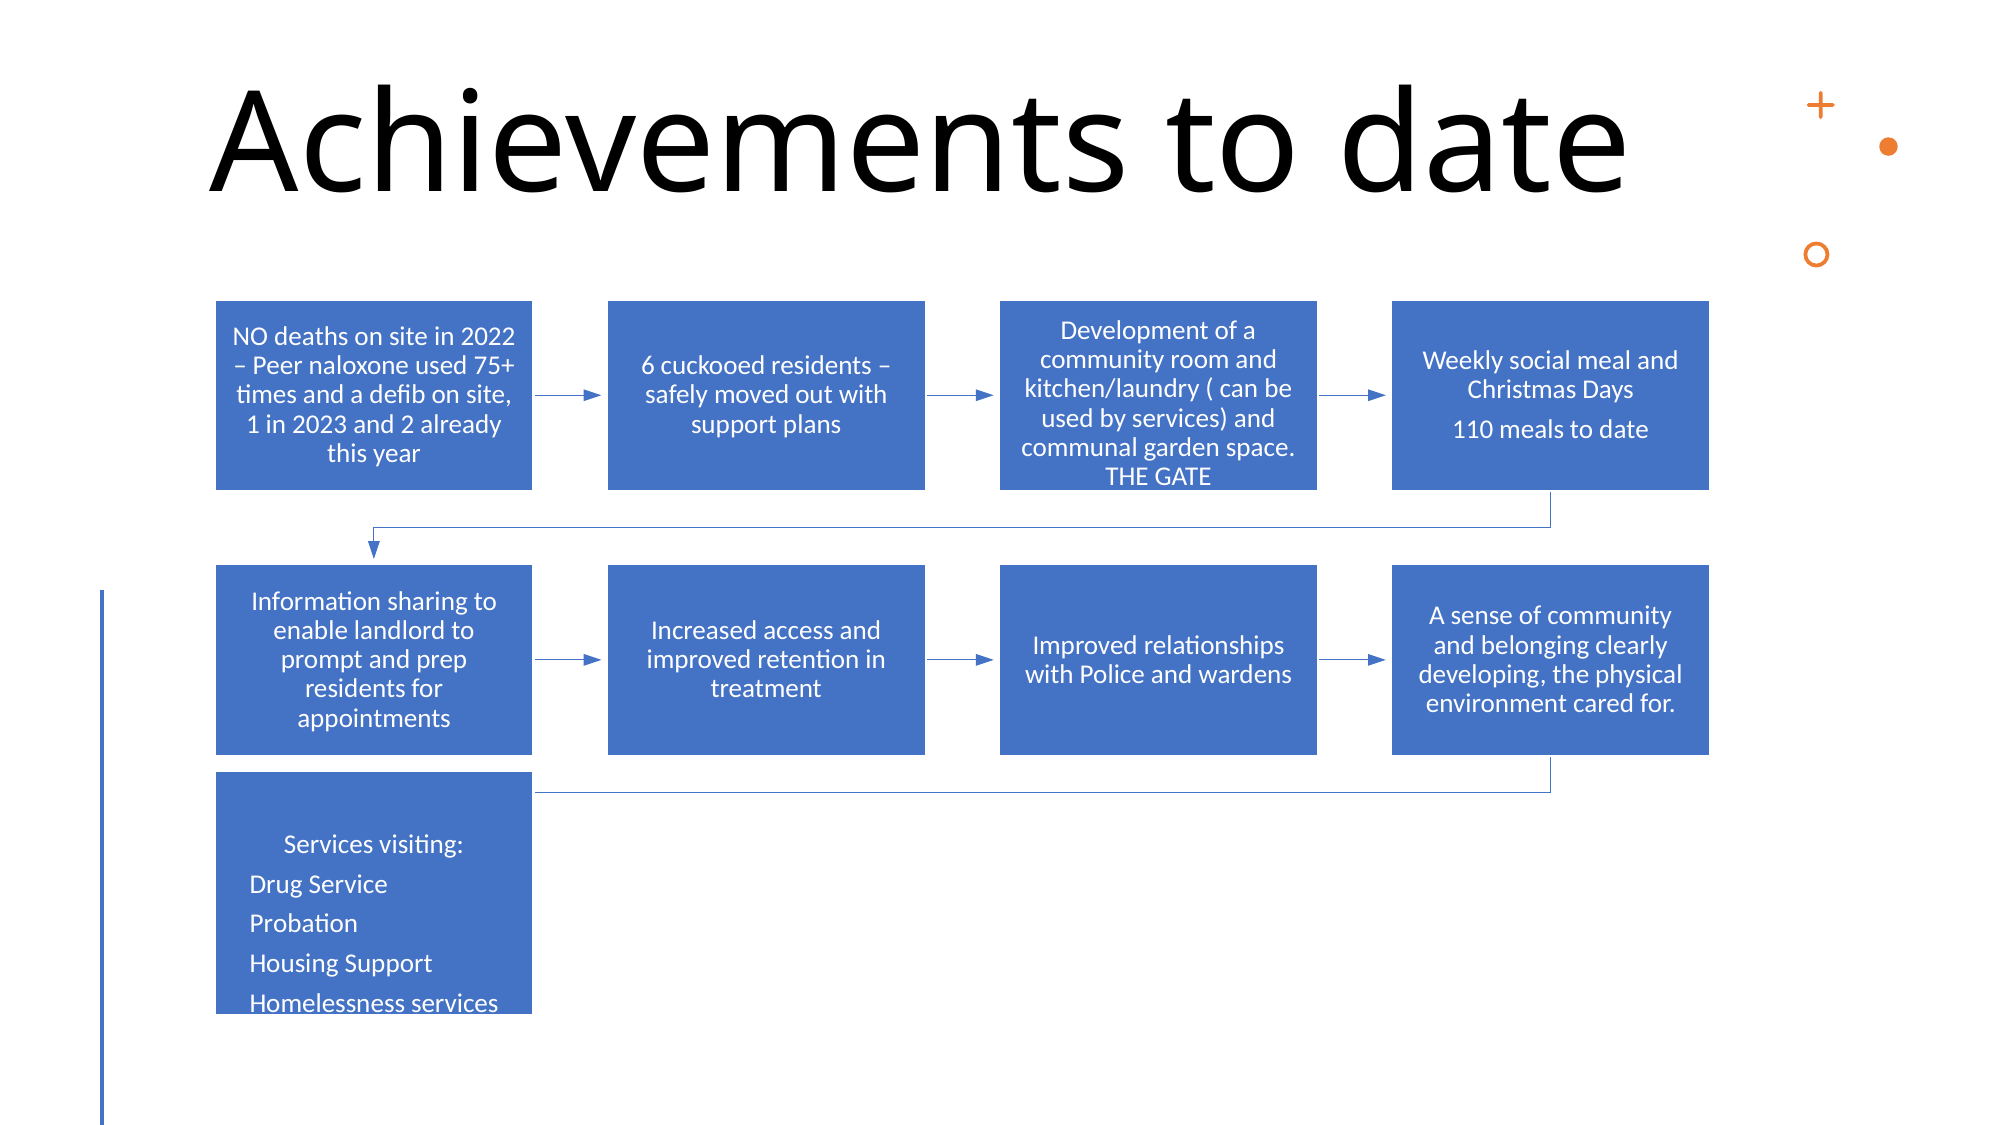

# Achievements to date
NO deaths on site in 2022 – Peer naloxone used 75+ times and a defib on site, 1 in 2023 and 2 already this year
6 cuckooed residents – safely moved out with support plans
Development of a community room and kitchen/laundry ( can be used by services) and communal garden space. THE GATE
Weekly social meal and Christmas Days
110 meals to date
Information sharing to enable landlord to prompt and prep residents for appointments
Increased access and improved retention in treatment
Improved relationships with Police and wardens
A sense of community and belonging clearly developing, the physical environment cared for.
Services visiting:
Drug Service
Probation
Housing Support
Homelessness services
ASC